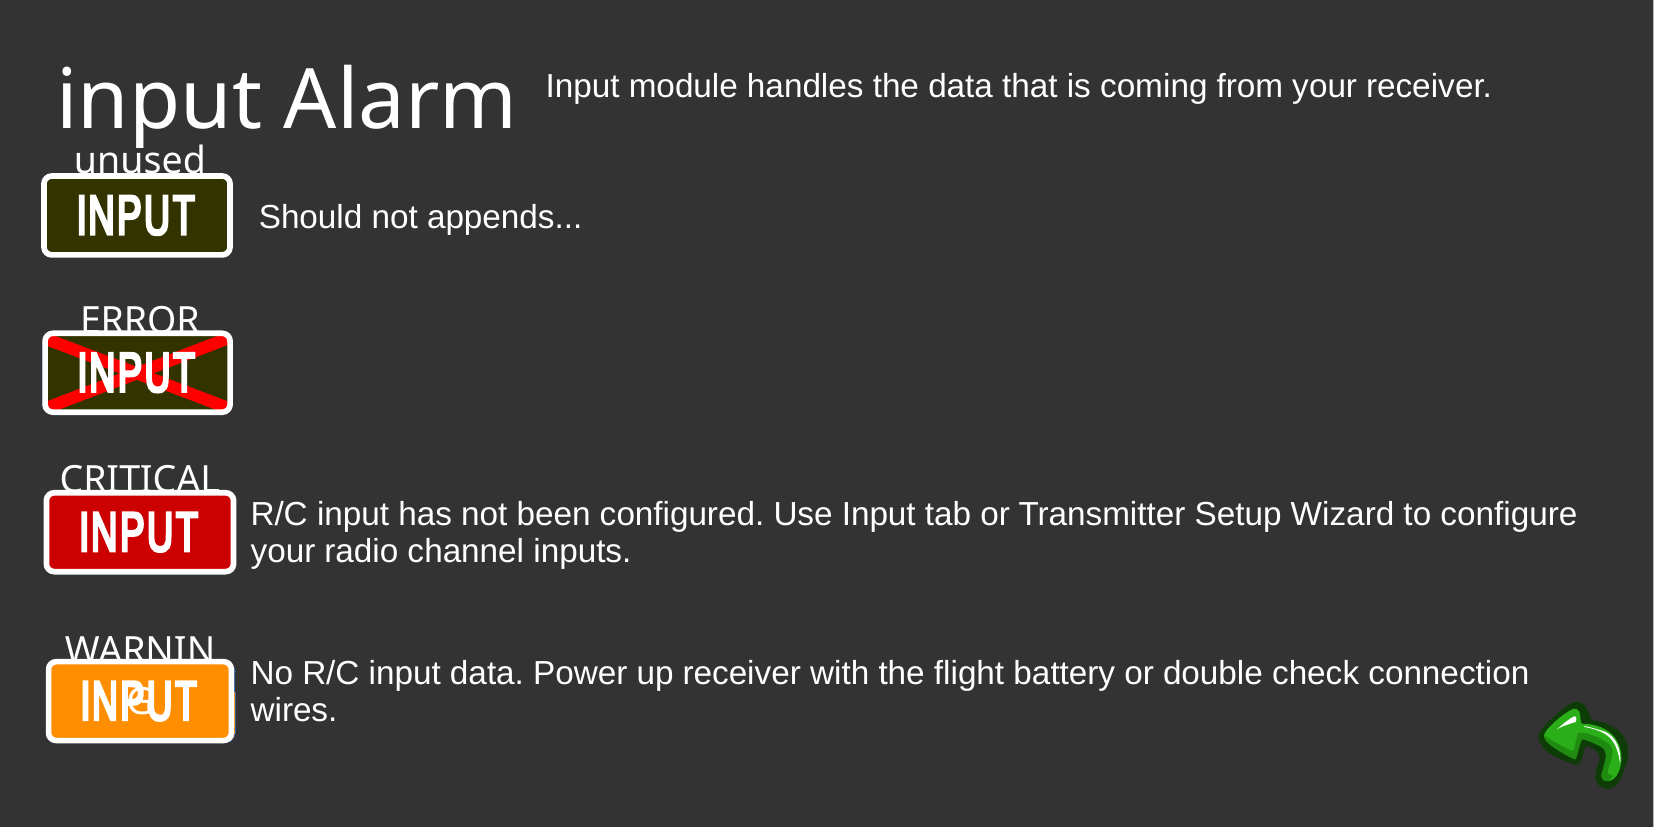

input Alarm
Input module handles the data that is coming from your receiver.
unused
 Should not appends...
ERROR
CRITICAL
R/C input has not been configured. Use Input tab or Transmitter Setup Wizard to configure your radio channel inputs.
WARNING
No R/C input data. Power up receiver with the flight battery or double check connection wires.